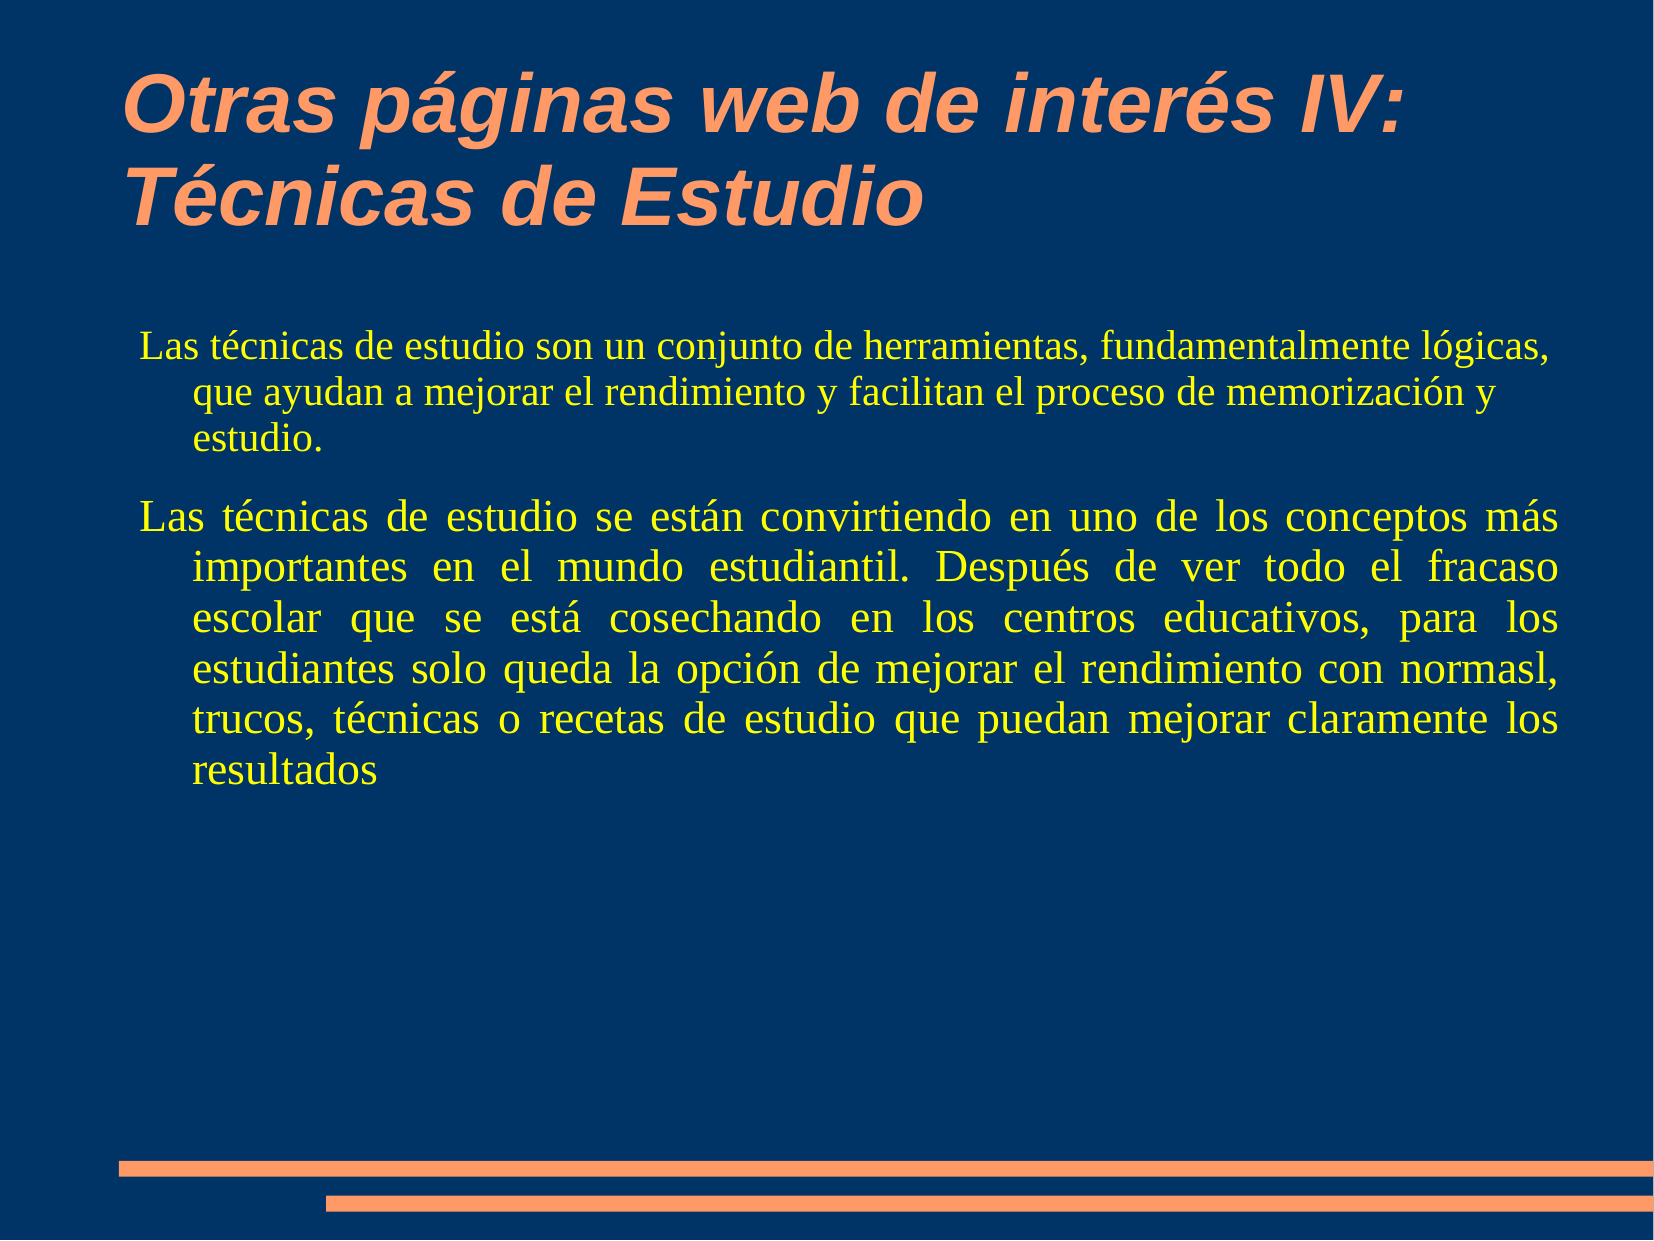

# Otras páginas web de interés IV: Técnicas de Estudio
Las técnicas de estudio son un conjunto de herramientas, fundamentalmente lógicas, que ayudan a mejorar el rendimiento y facilitan el proceso de memorización y estudio.
Las técnicas de estudio se están convirtiendo en uno de los conceptos más importantes en el mundo estudiantil. Después de ver todo el fracaso escolar que se está cosechando en los centros educativos, para los estudiantes solo queda la opción de mejorar el rendimiento con normasl, trucos, técnicas o recetas de estudio que puedan mejorar claramente los resultados